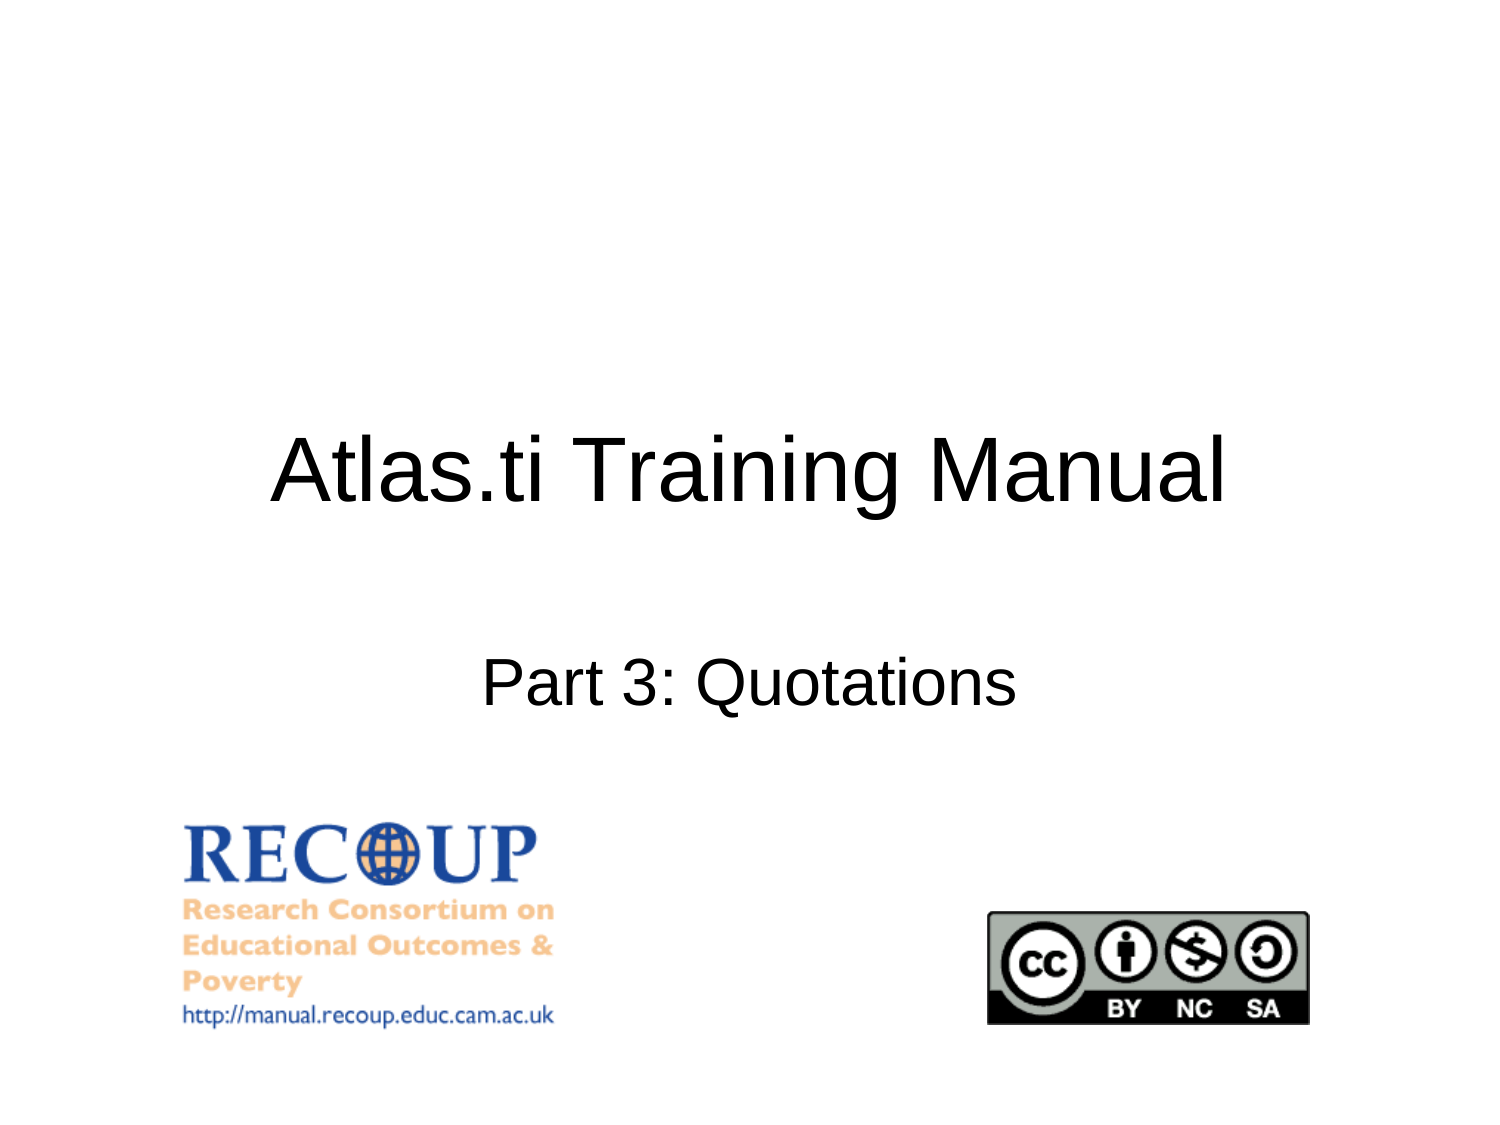

# Atlas.ti Training Manual
Part 3: Quotations